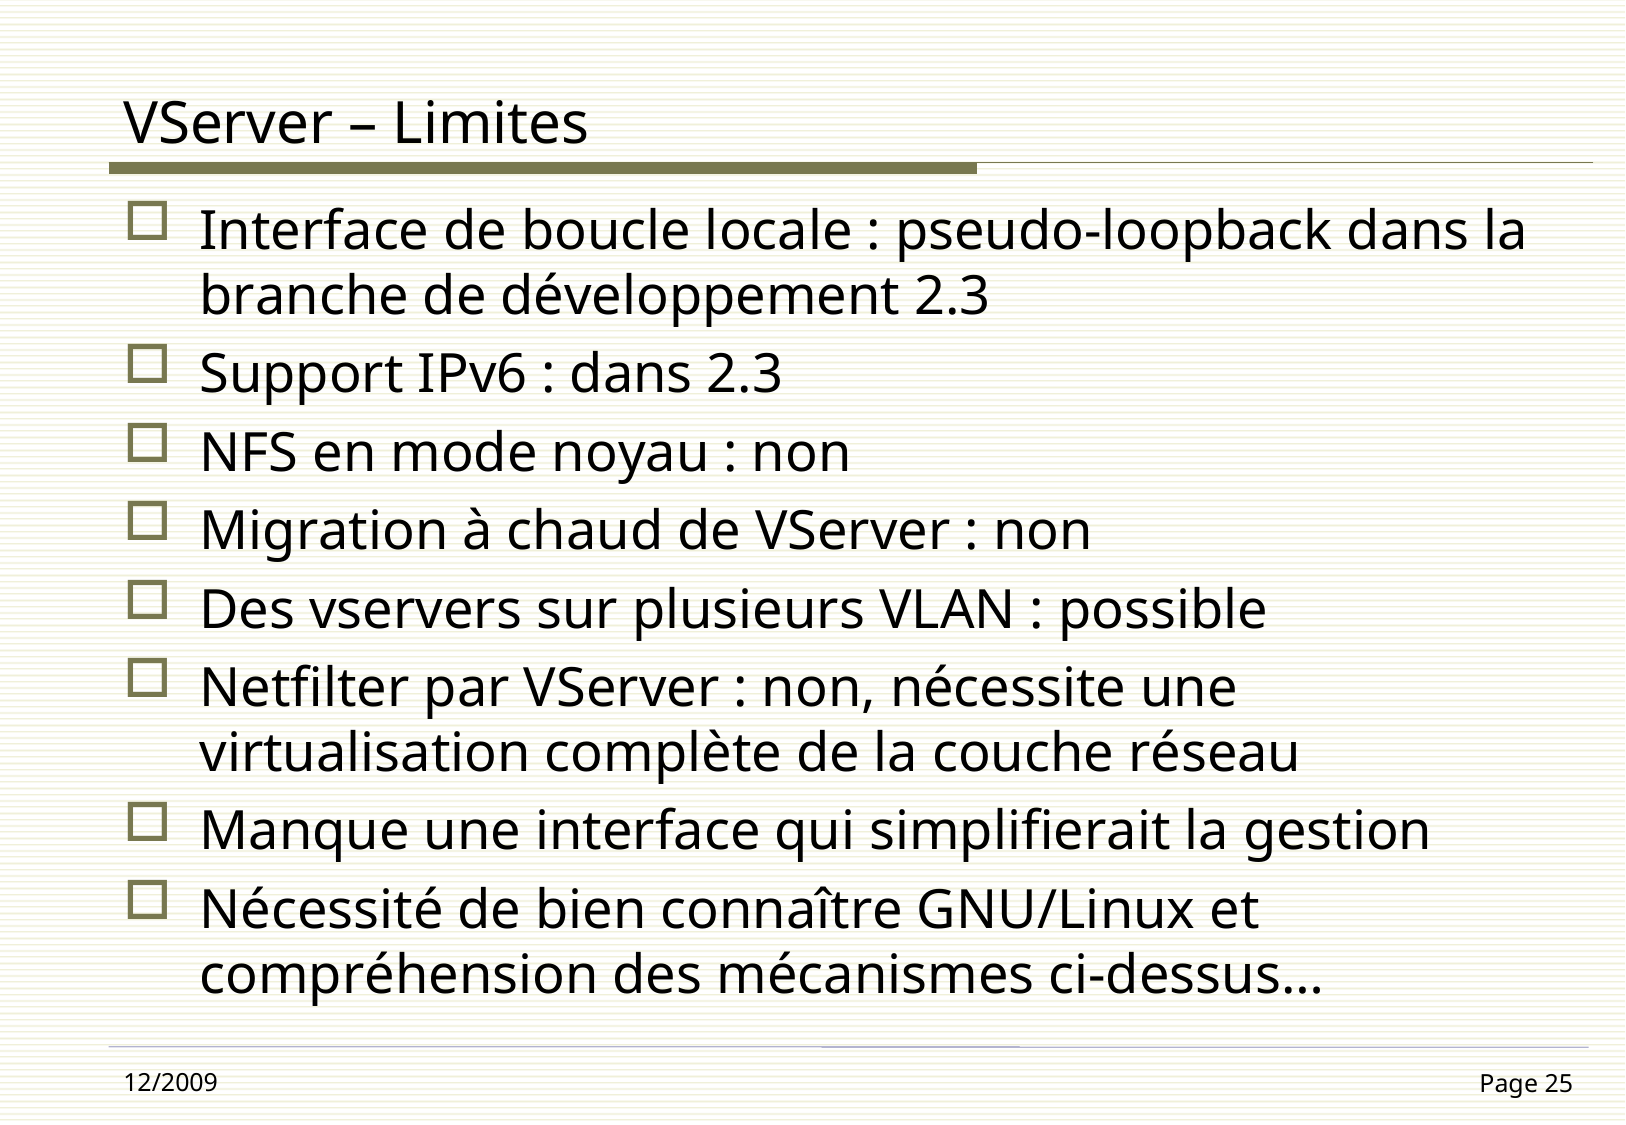

# VServer – Limites
Interface de boucle locale : pseudo-loopback dans la branche de développement 2.3
Support IPv6 : dans 2.3
NFS en mode noyau : non
Migration à chaud de VServer : non
Des vservers sur plusieurs VLAN : possible
Netfilter par VServer : non, nécessite une virtualisation complète de la couche réseau
Manque une interface qui simplifierait la gestion
Nécessité de bien connaître GNU/Linux et compréhension des mécanismes ci-dessus…
25